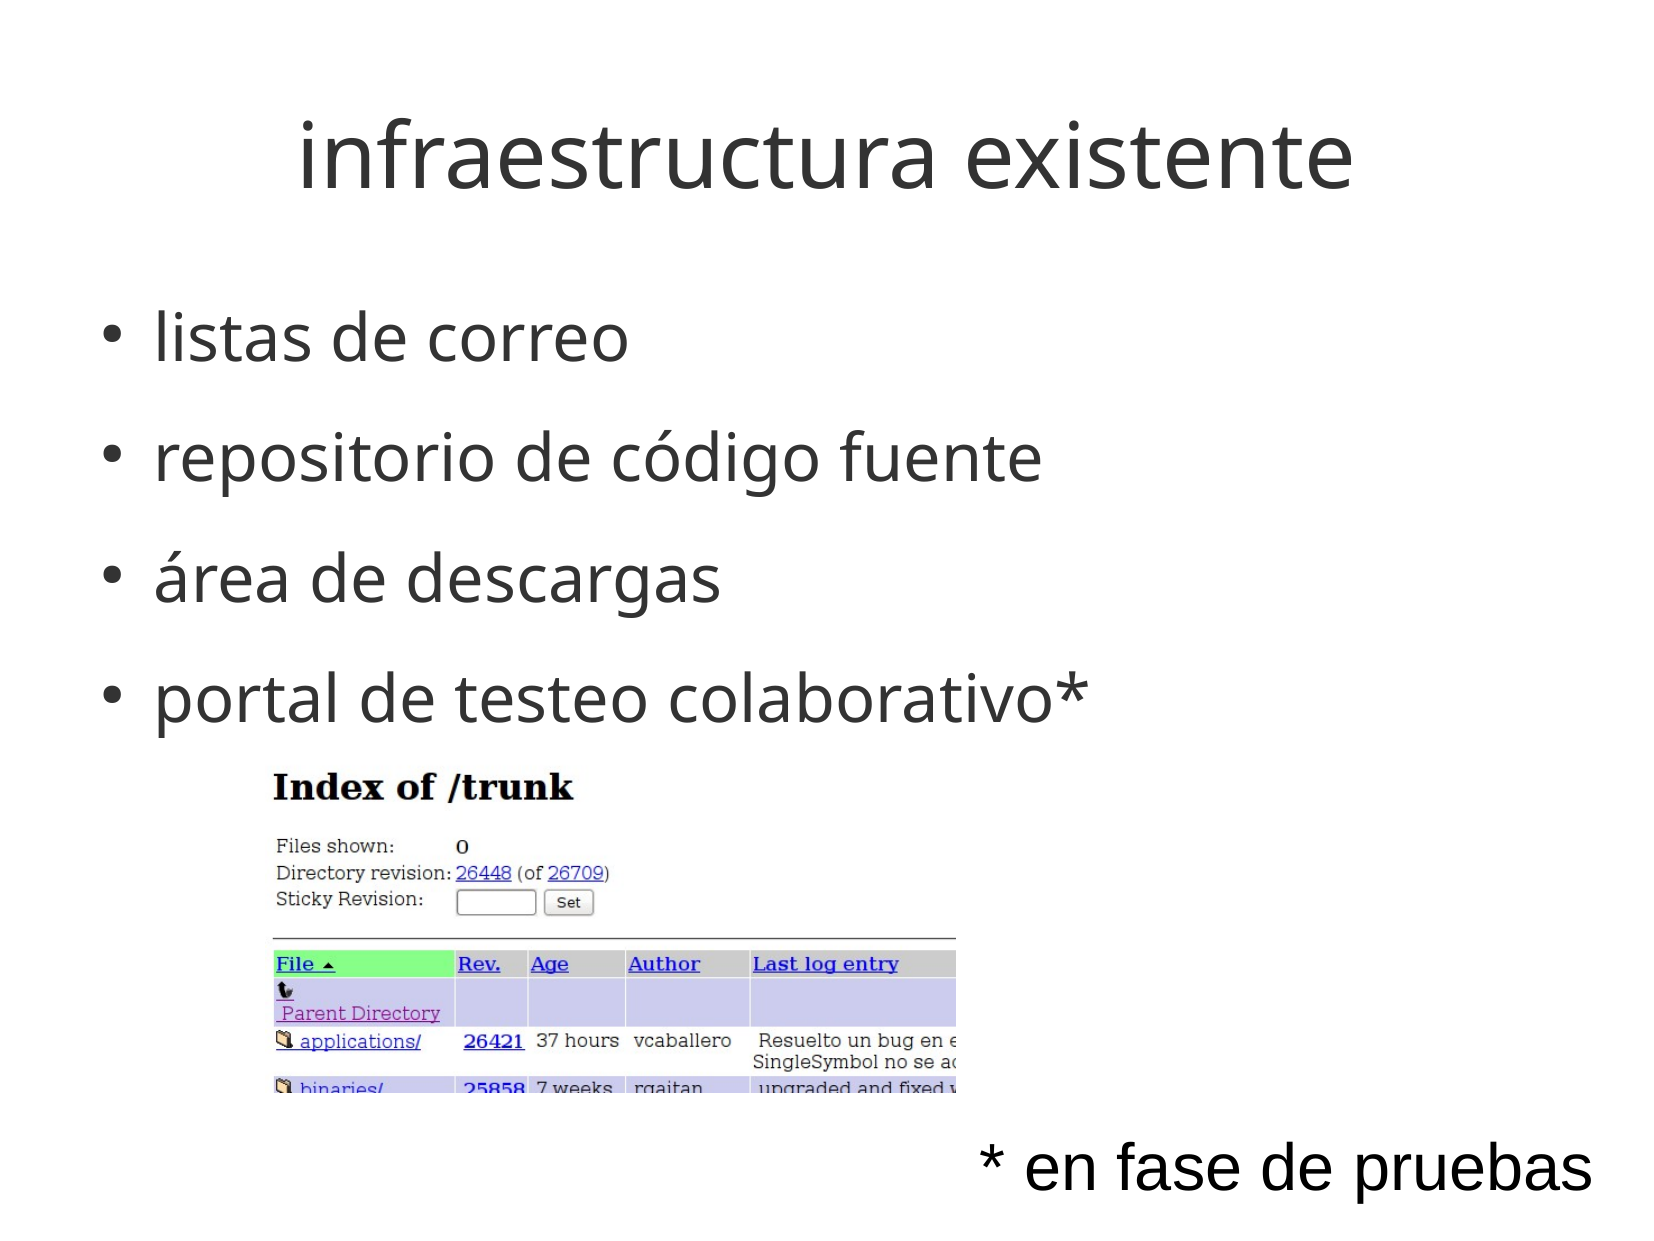

# infraestructura existente
listas de correo
repositorio de código fuente
área de descargas
portal de testeo colaborativo*
* en fase de pruebas